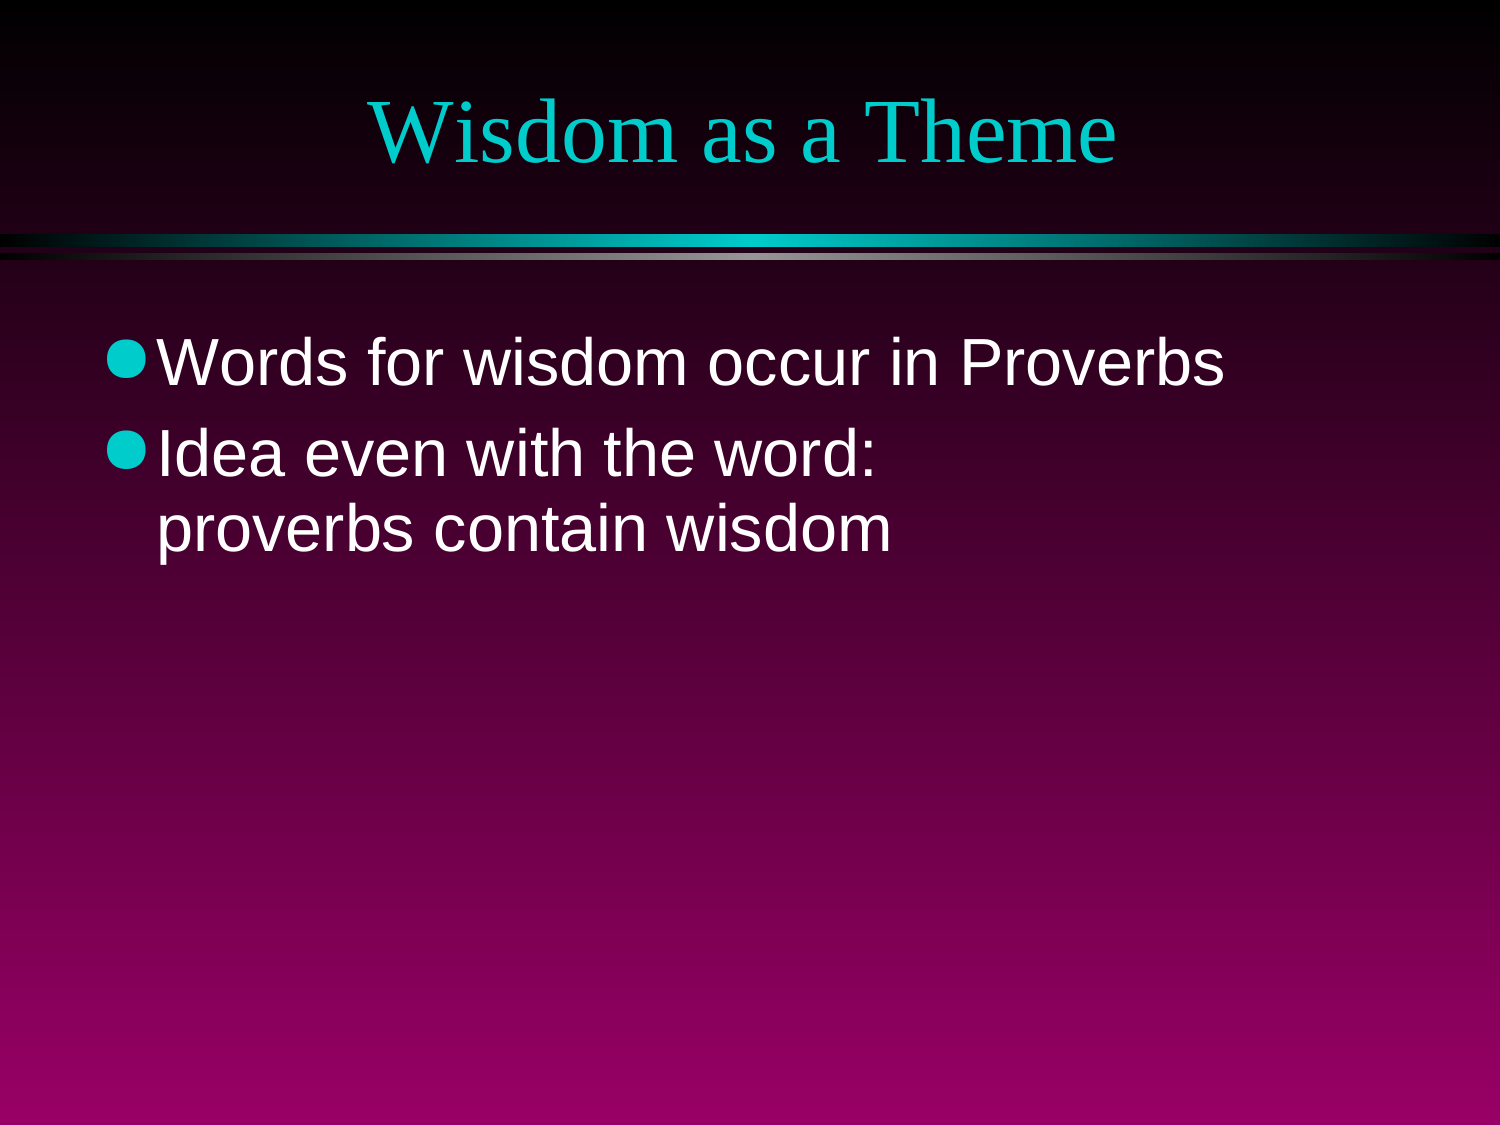

# Wisdom as a Theme
Words for wisdom occur in Proverbs
Idea even with the word:
proverbs contain wisdom